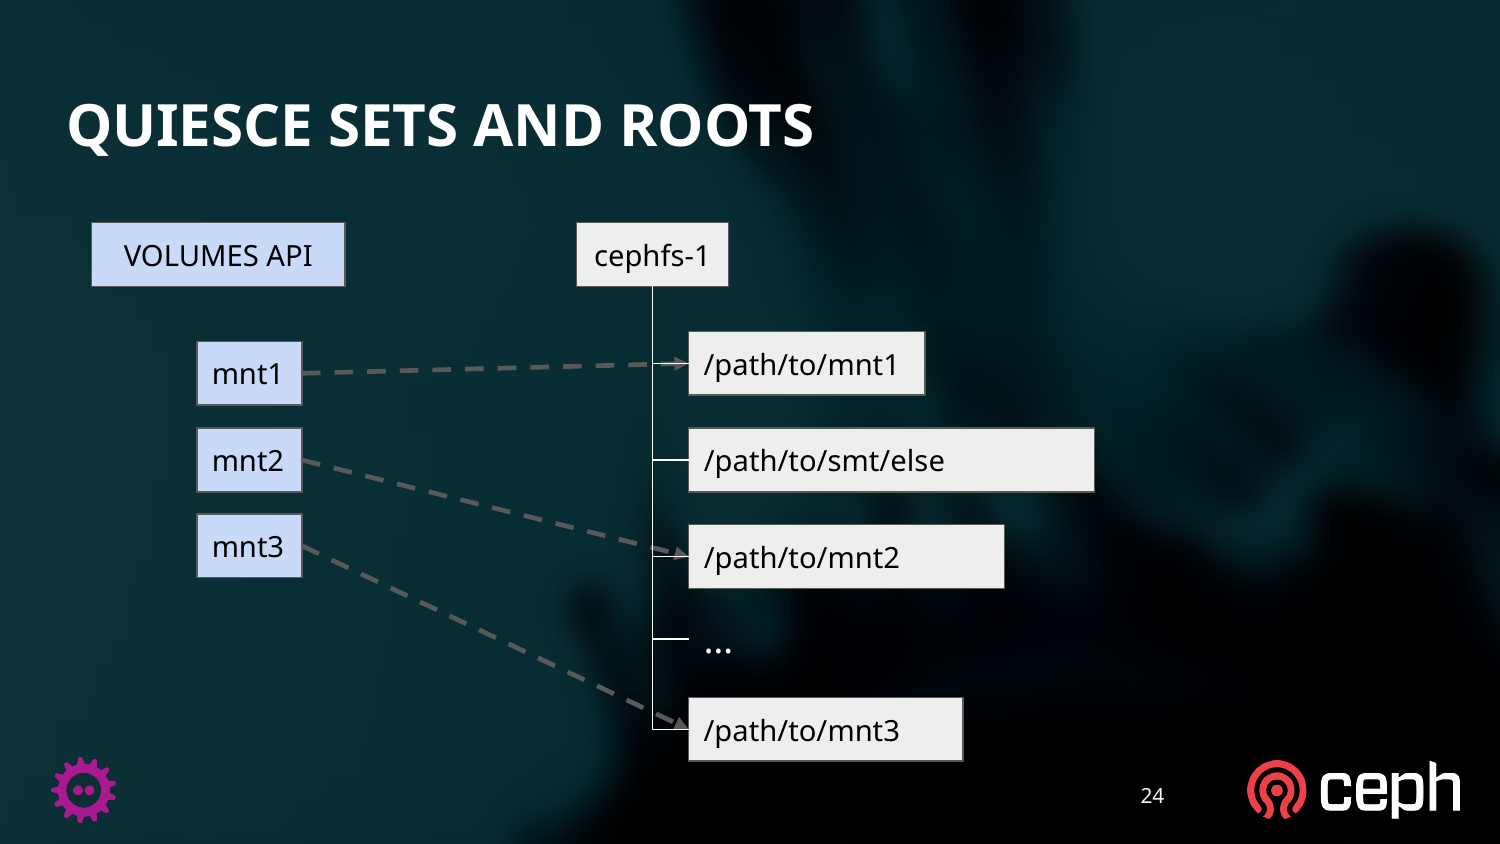

# QUIESCE SETS AND ROOTS
VOLUMES API
cephfs-1
/path/to/mnt1
mnt1
mnt2
/path/to/smt/else
mnt3
/path/to/mnt2
…
/path/to/mnt3